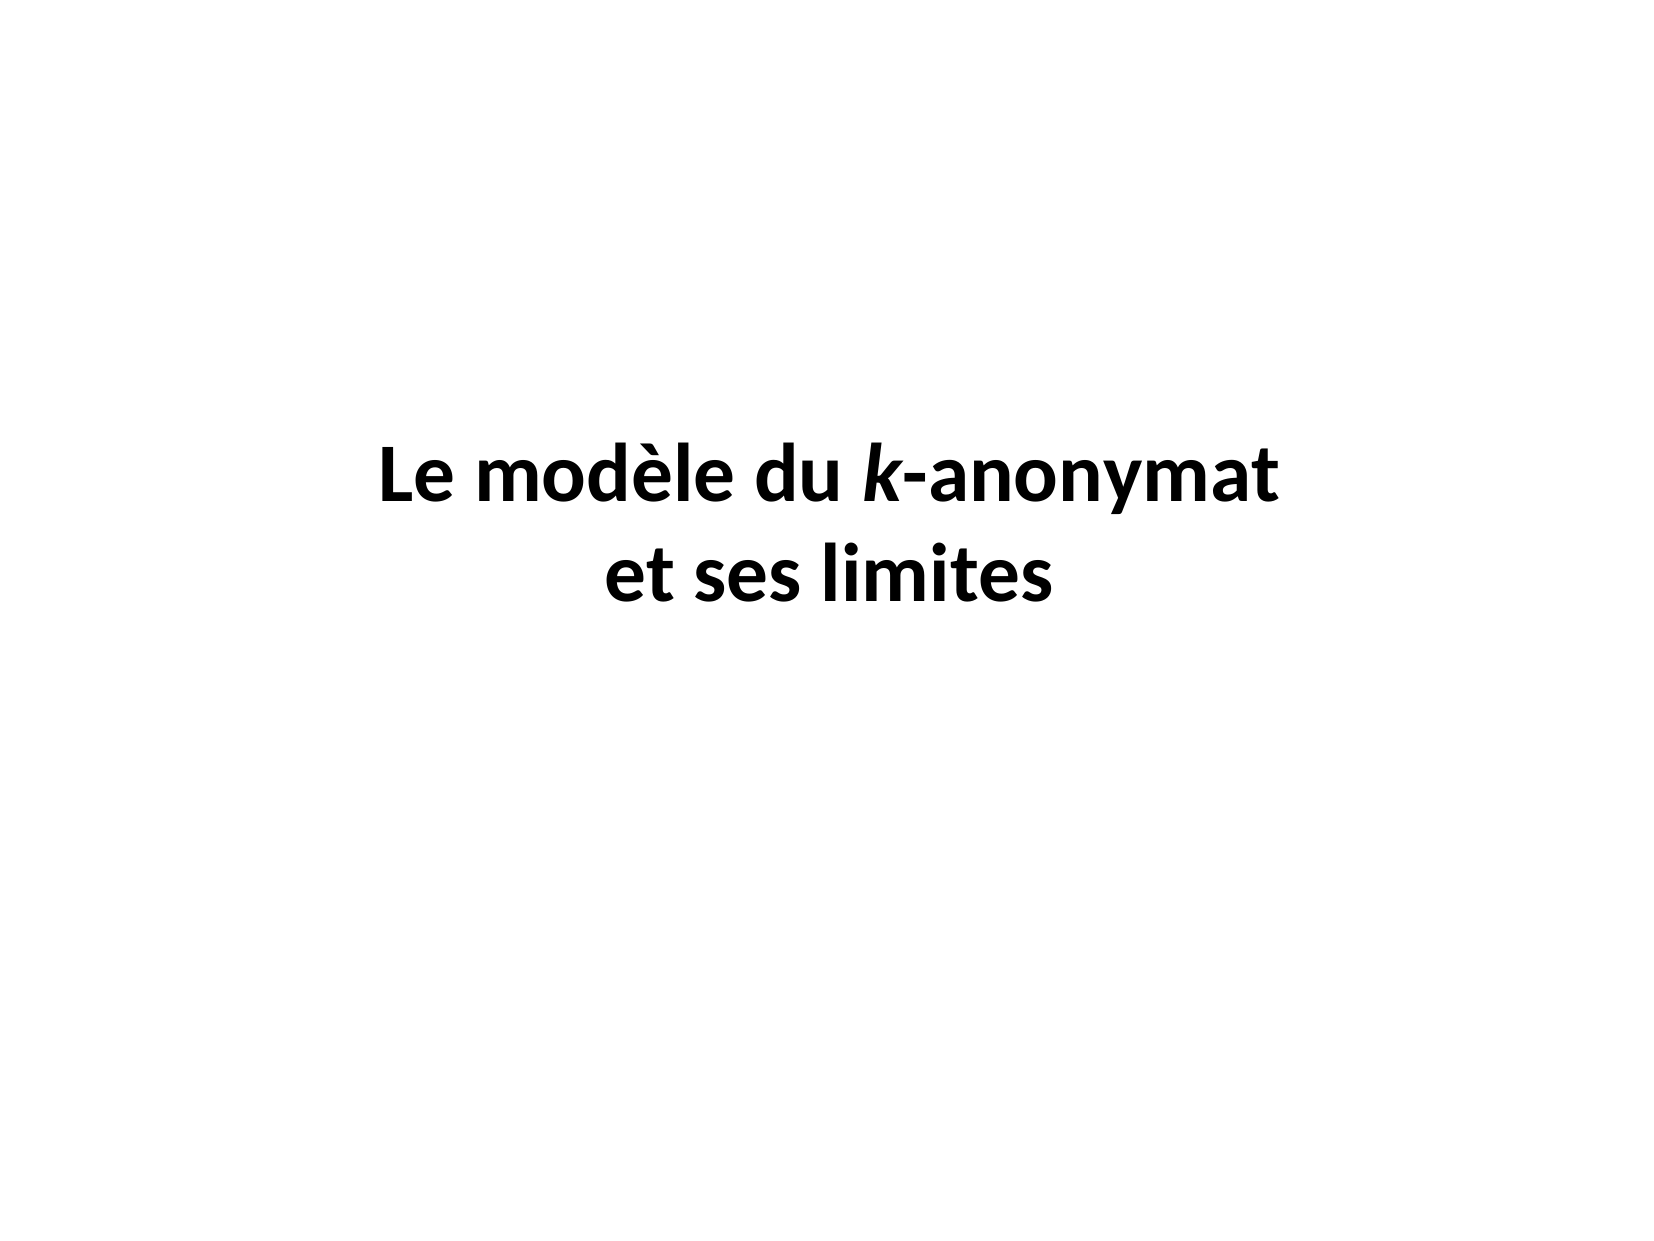

Le modèle du k-anonymat
et ses limites